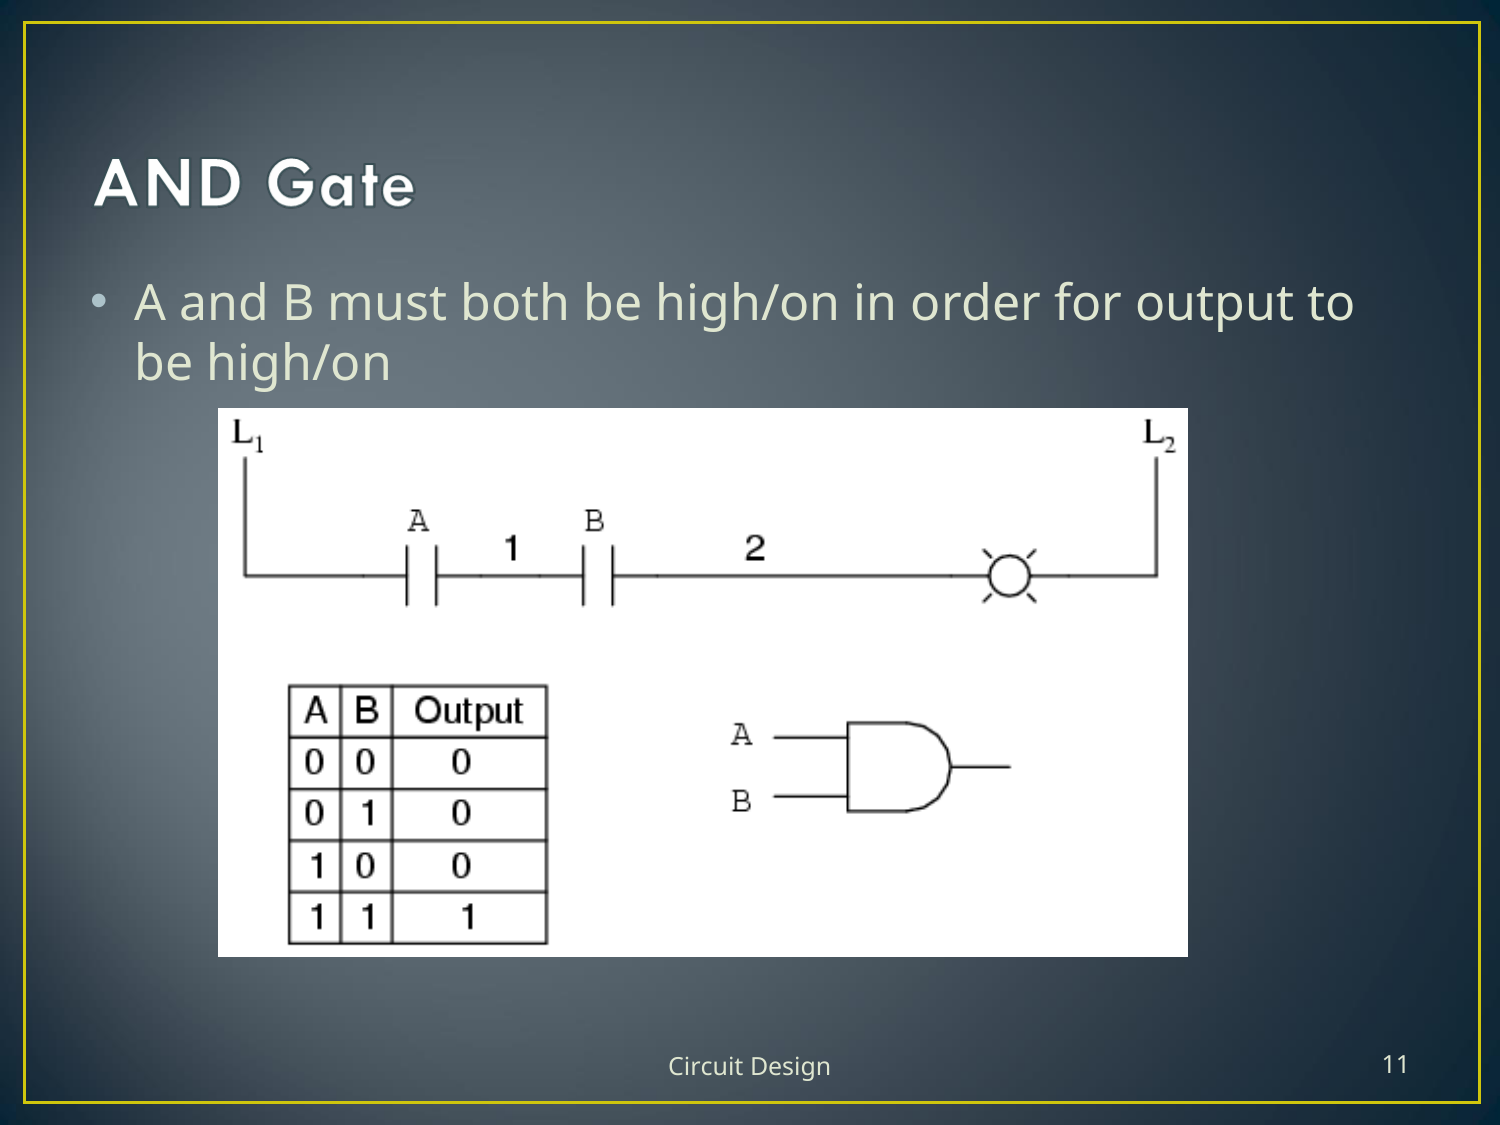

# A and B must both be high/on in order for output to be high/on
Circuit Design